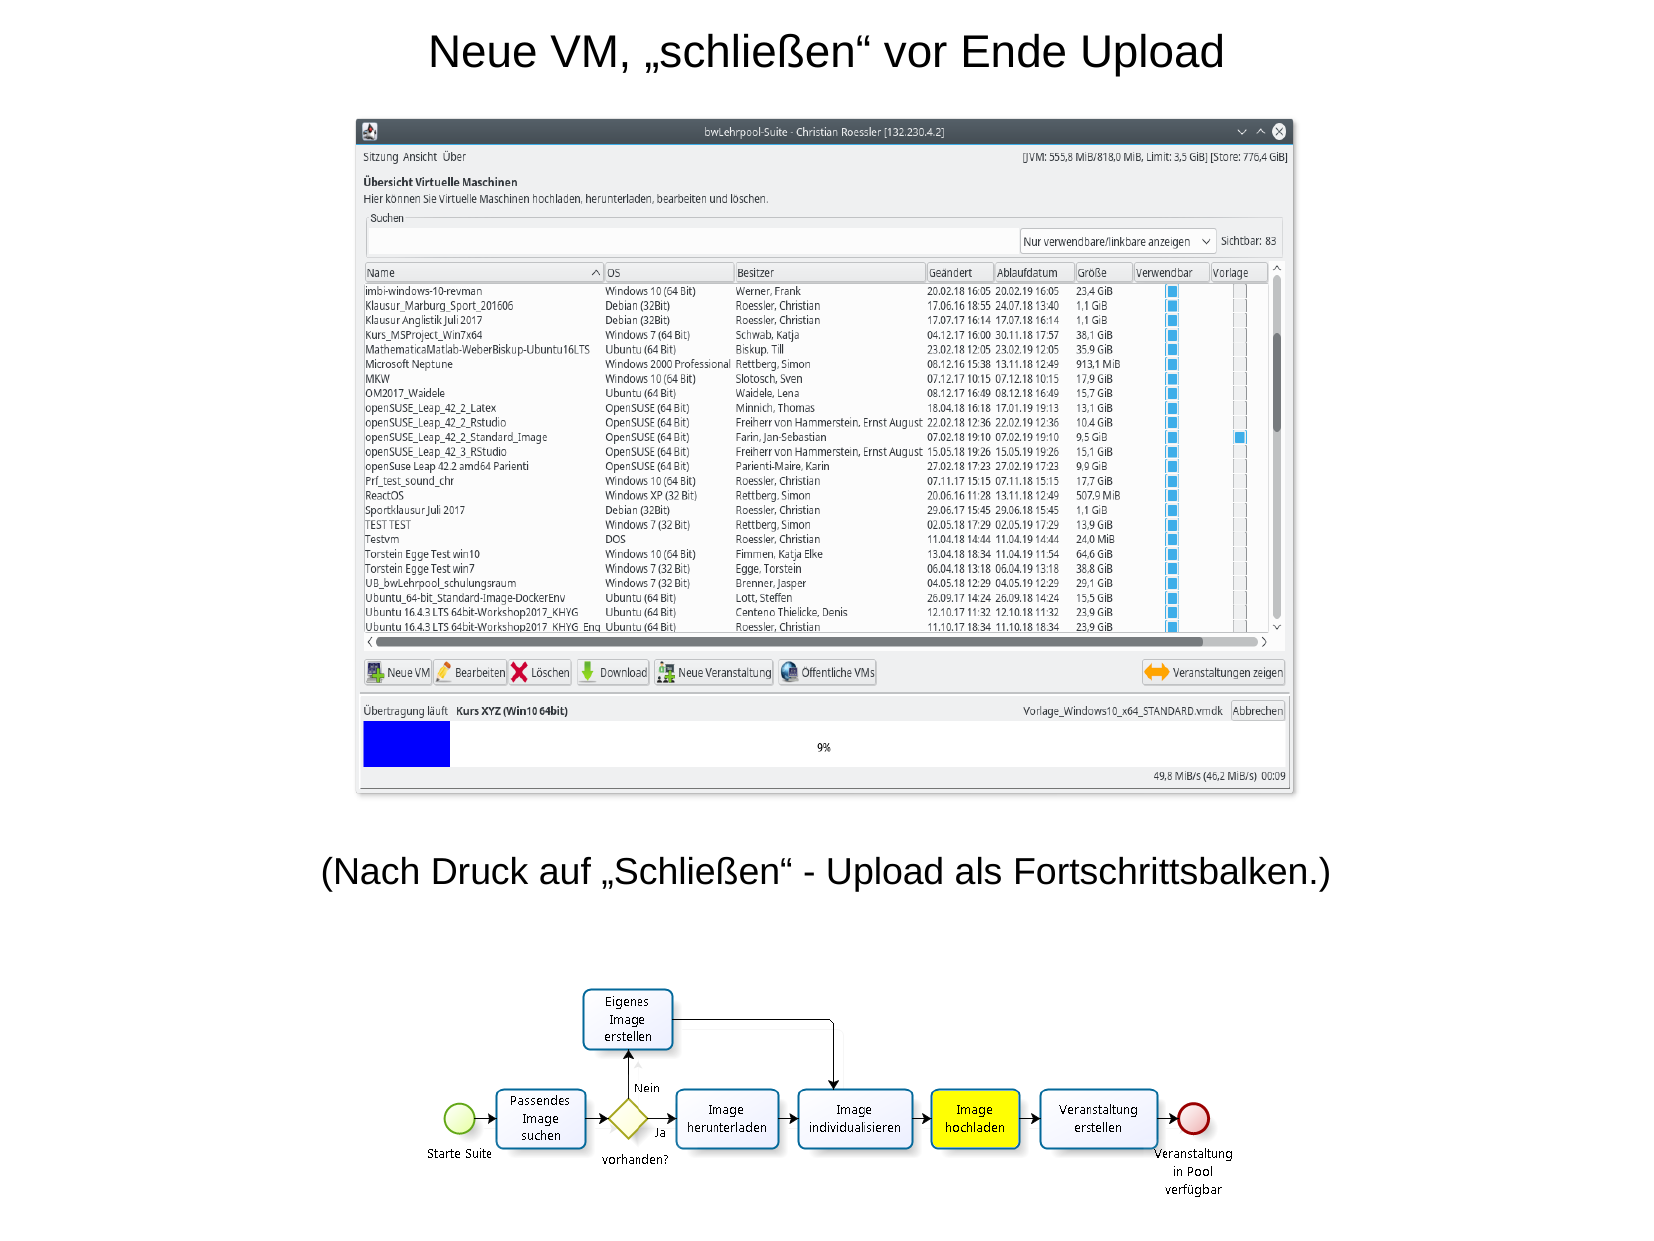

# Neue VM, „schließen“ vor Ende Upload
(Nach Druck auf „Schließen“ - Upload als Fortschrittsbalken.)